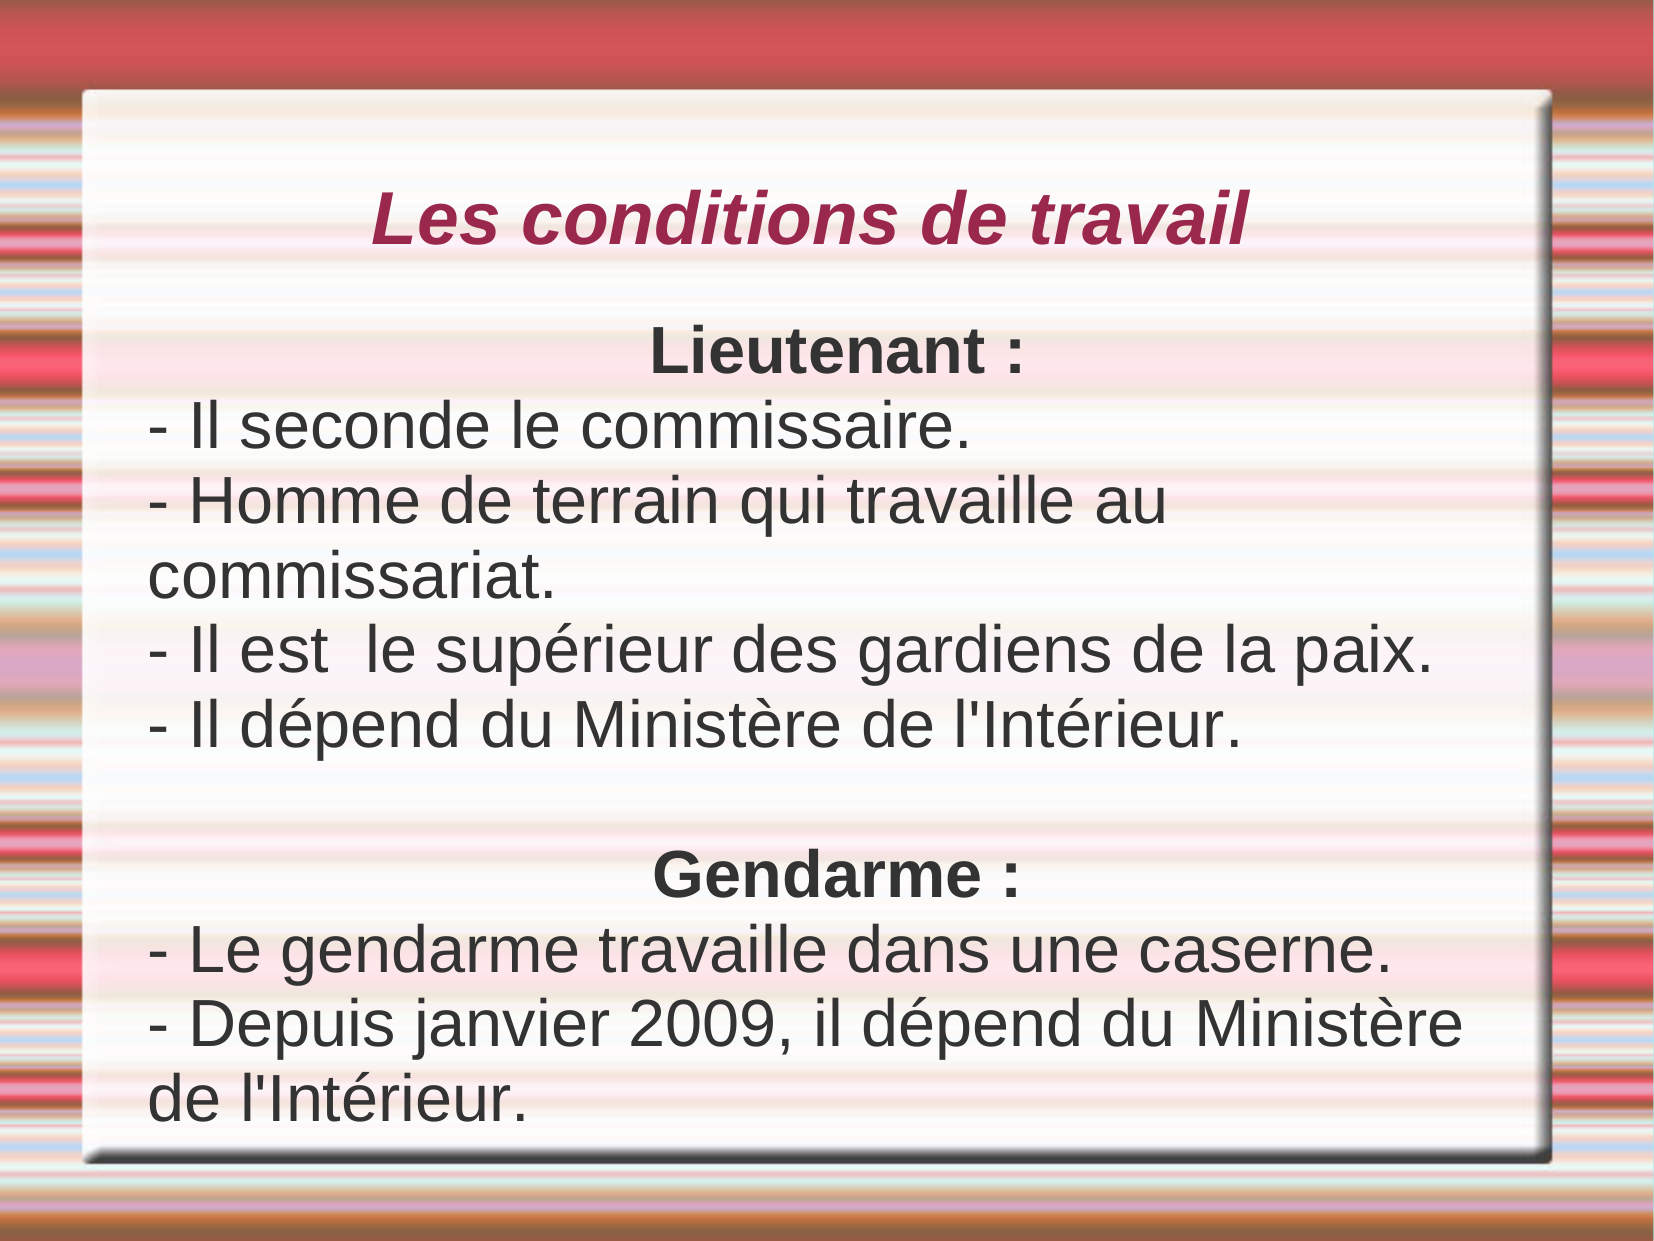

# Les conditions de travail
Lieutenant :
- Il seconde le commissaire.
- Homme de terrain qui travaille au commissariat.
- Il est le supérieur des gardiens de la paix.
- Il dépend du Ministère de l'Intérieur.
Gendarme :
- Le gendarme travaille dans une caserne.
- Depuis janvier 2009, il dépend du Ministère de l'Intérieur.